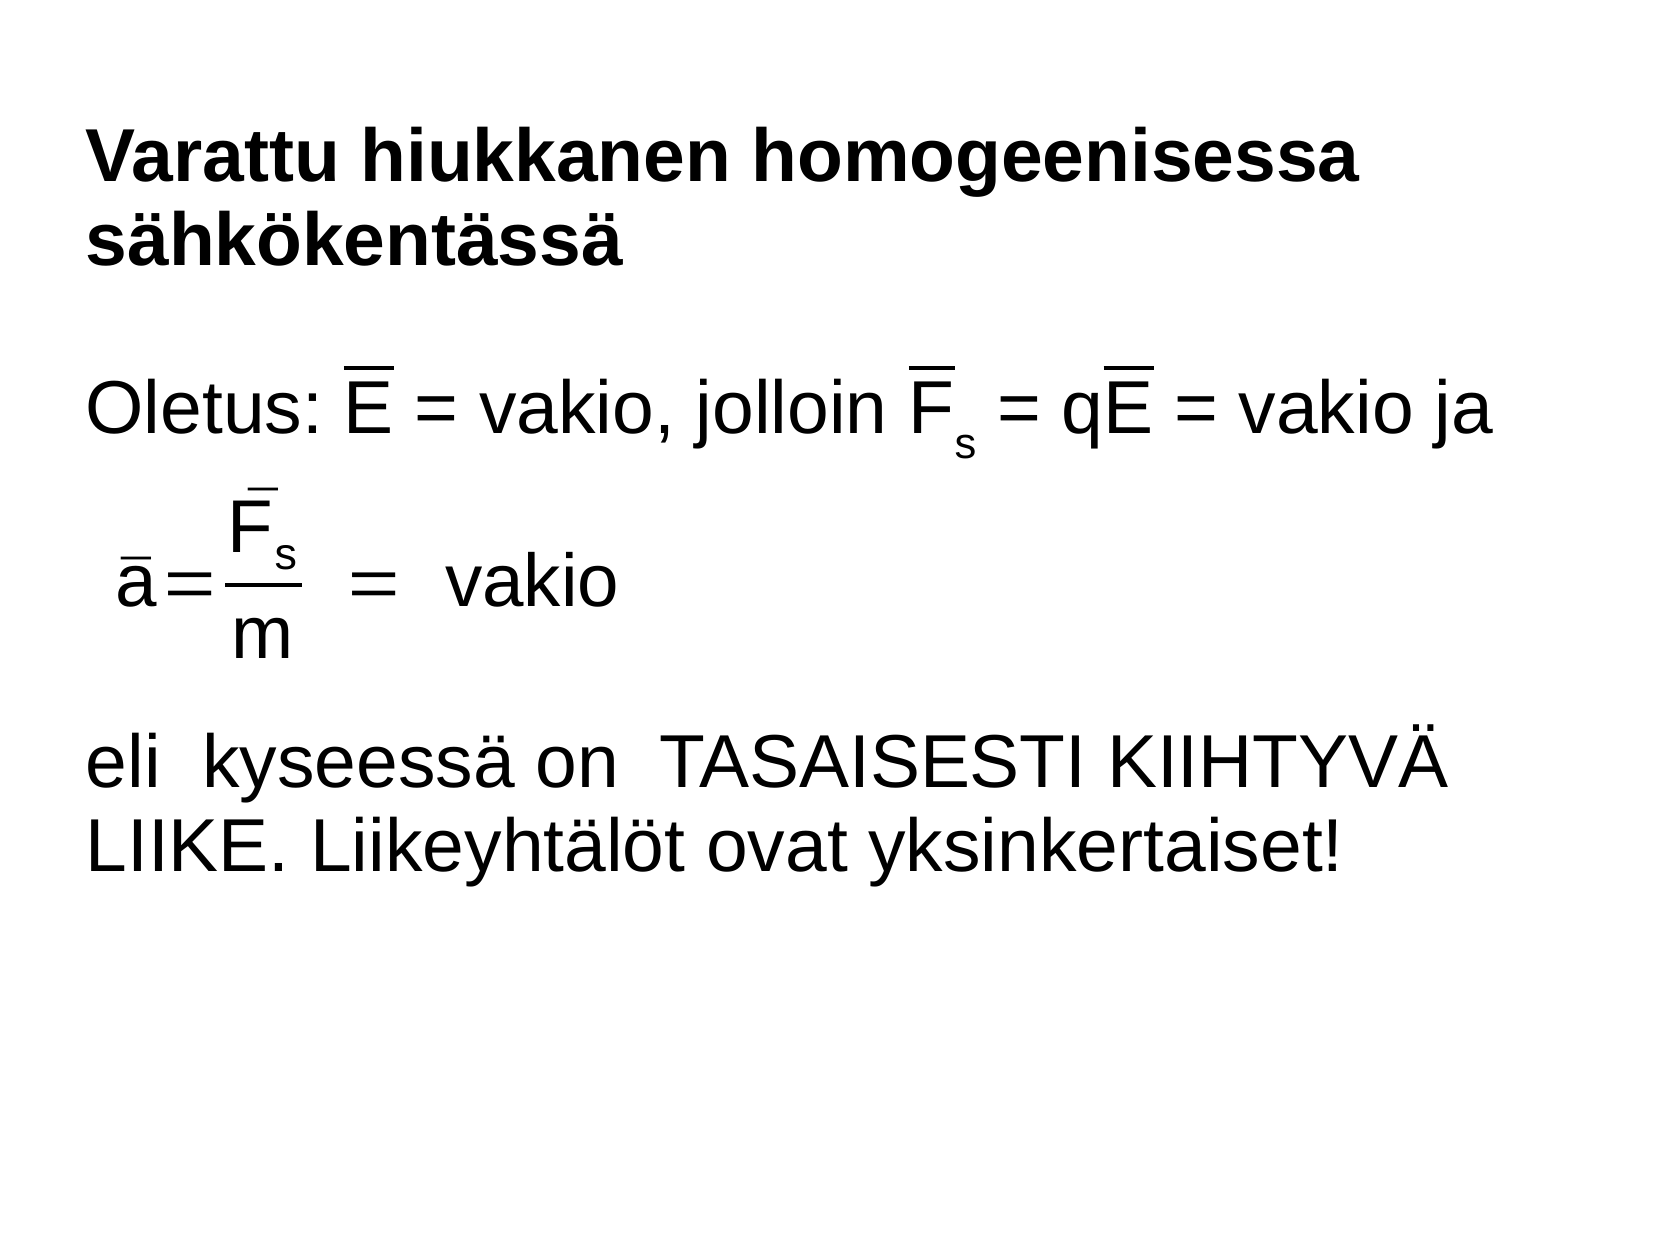

Varattu hiukkanen homogeenisessa sähkökentässä
Oletus: E = vakio, jolloin Fs = qE = vakio ja
eli kyseessä on TASAISESTI KIIHTYVÄ LIIKE. Liikeyhtälöt ovat yksinkertaiset!